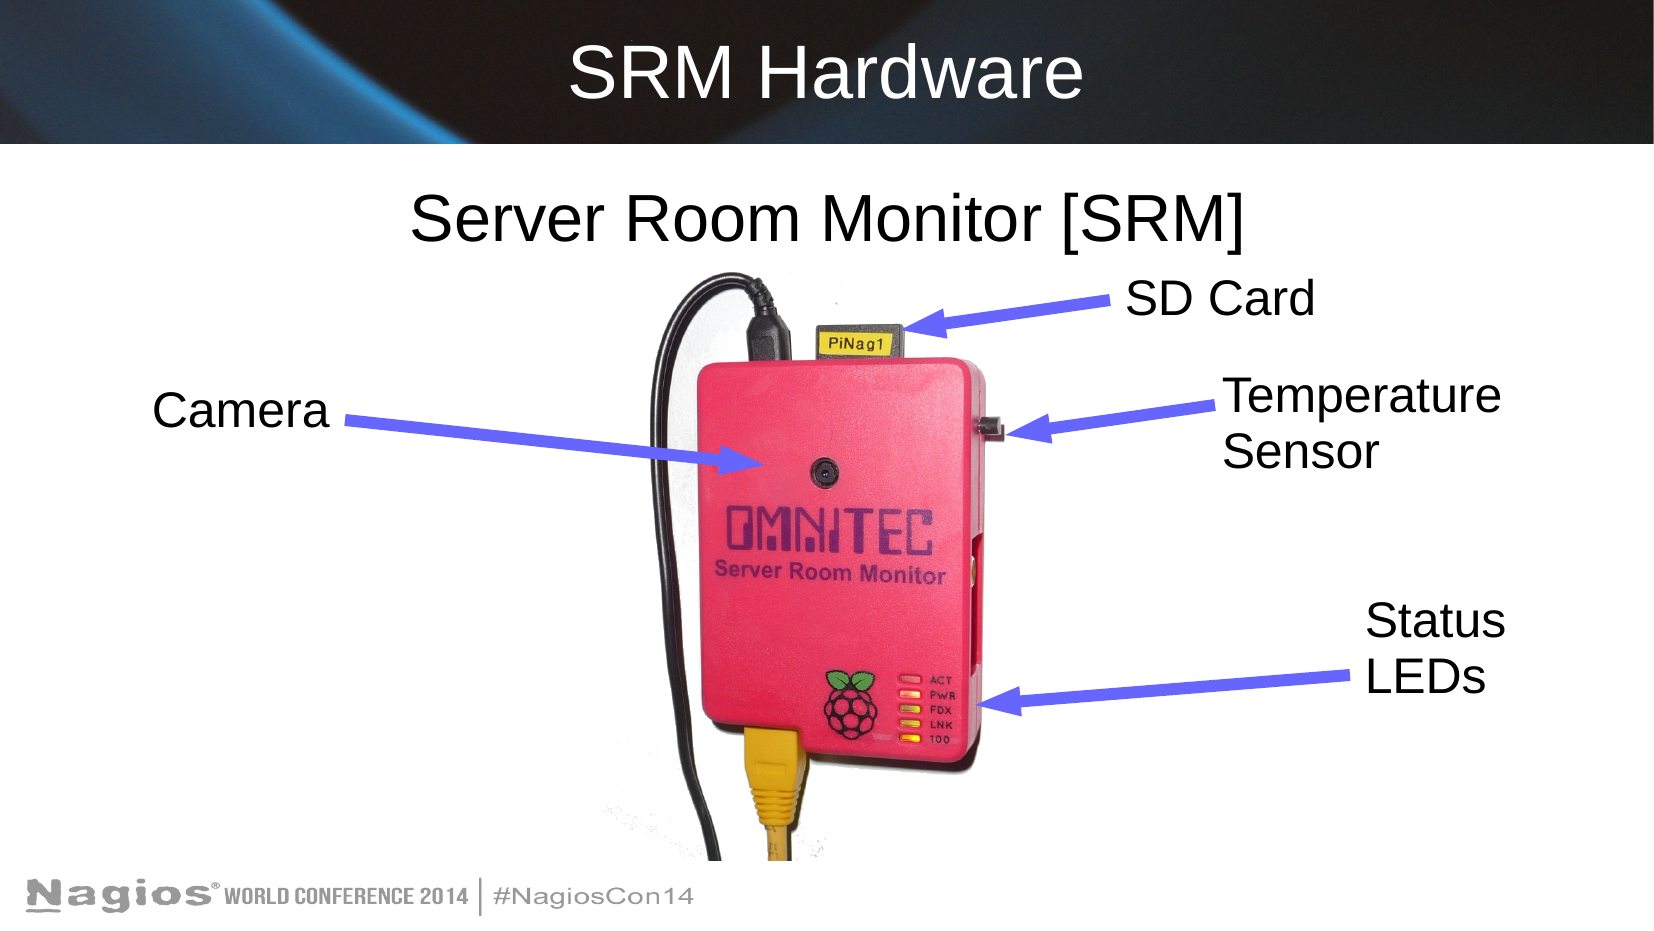

# SRM Hardware
Server Room Monitor [SRM]
SD Card
Temperature
Sensor
Camera
Status
LEDs